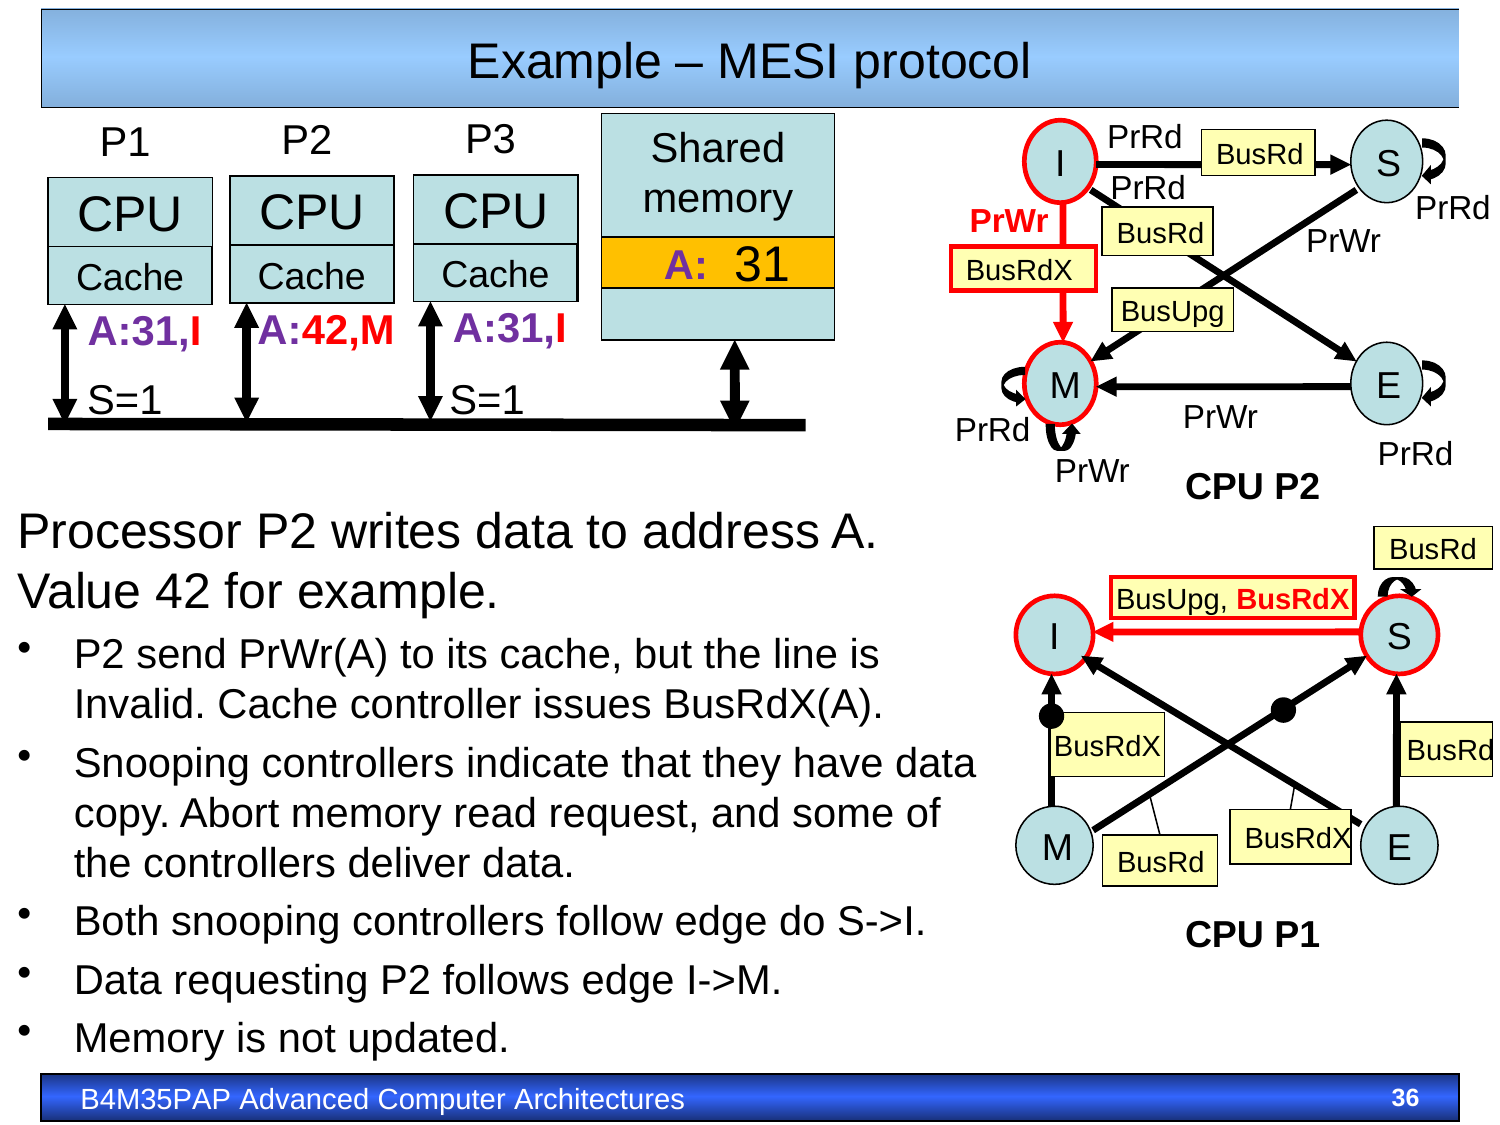

# Example – MESI protocol
P3
CPU
Cache
P2
CPU
Cache
P1
CPU
Cache
PrRd
I
S
BusRd
PrRd
PrRd
PrWr
BusRd
PrWr
BusRdX
BusUpg
M
E
PrWr
PrRd
PrRd
PrWr
Shared
memory
 31
 A:
A:31,I
A:42,M
A:31,I
S=1
S=1
CPU P2
Processor P2 writes data to address A. Value 42 for example.
P2 send PrWr(A) to its cache, but the line is Invalid. Cache controller issues BusRdX(A).
Snooping controllers indicate that they have data copy. Abort memory read request, and some of the controllers deliver data.
Both snooping controllers follow edge do S->I.
Data requesting P2 follows edge I->M.
Memory is not updated.
BusRd
BusUpg, BusRdX
I
S
 BusRdX
 BusRd
M
E
BusRdX
BusRd
CPU P1